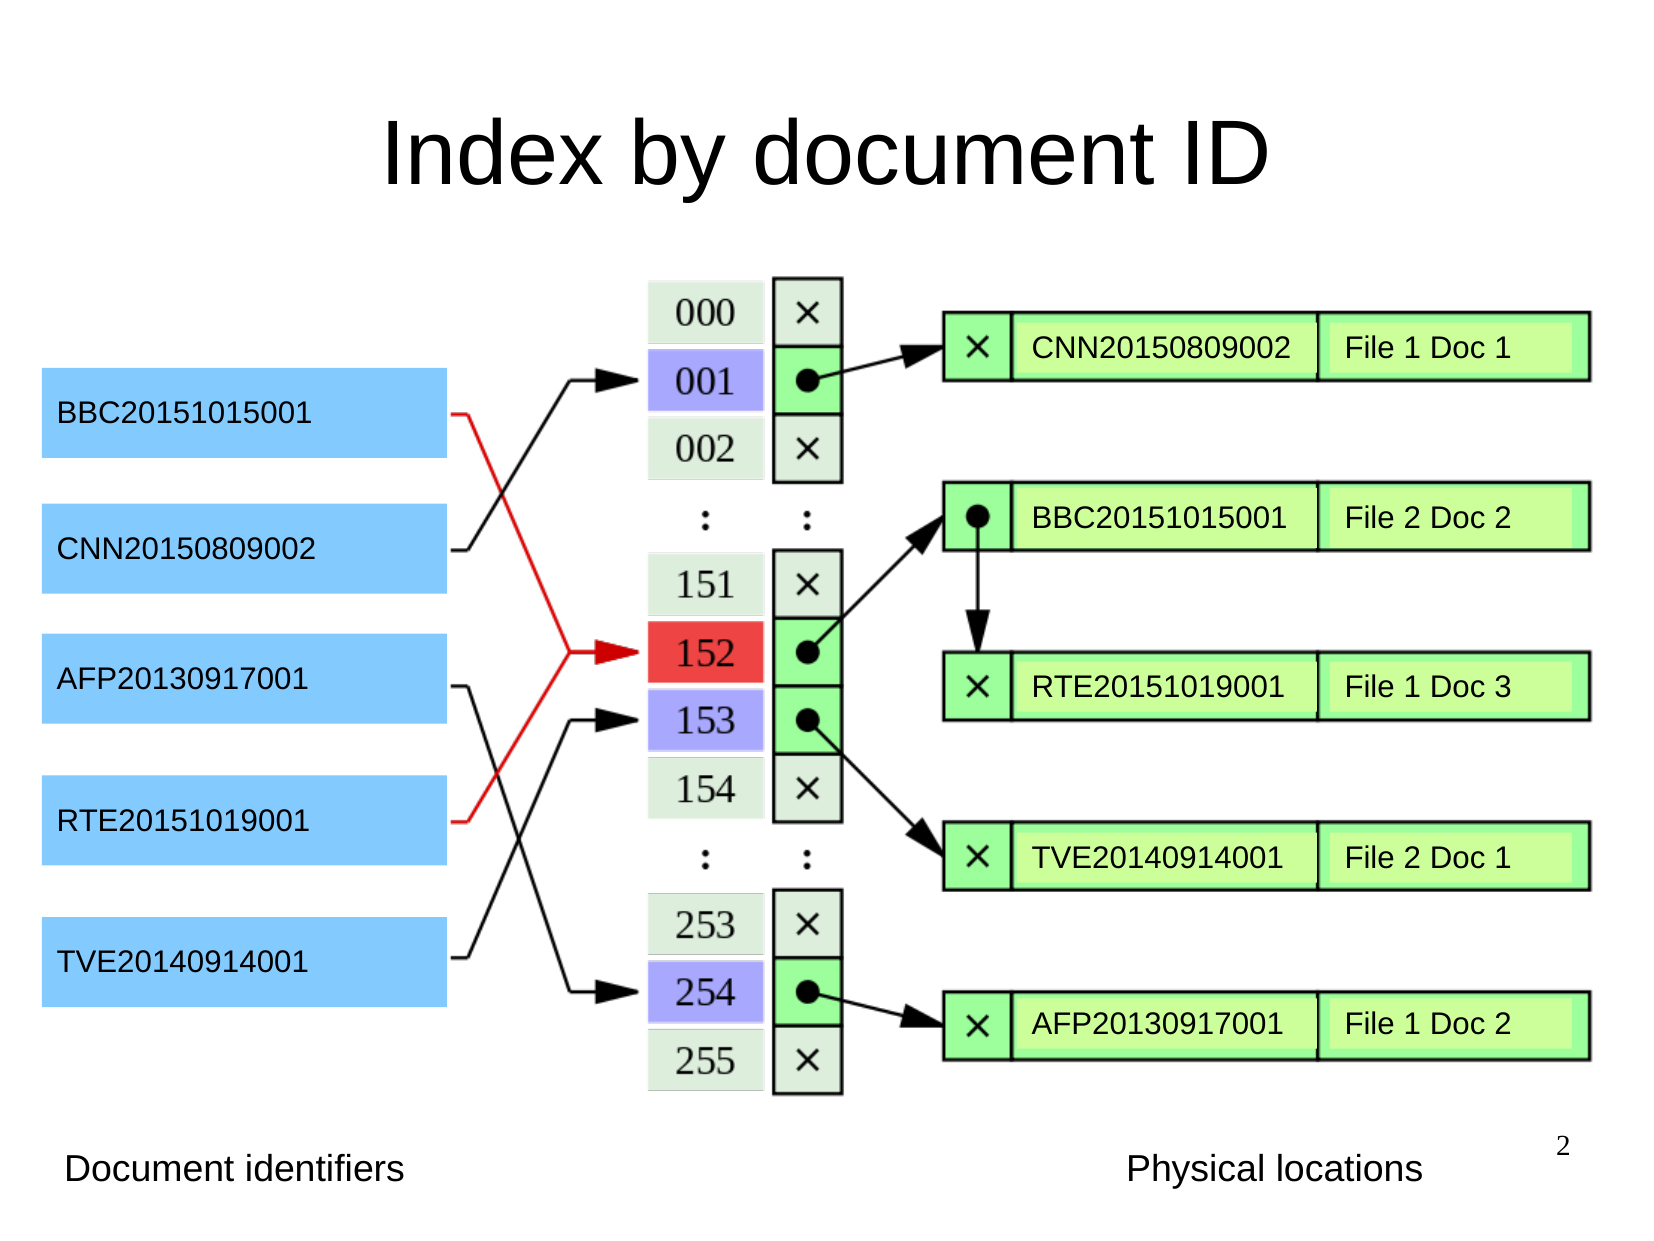

# Index by document ID
CNN20150809002
File 1 Doc 1
BBC20151015001
BBC20151015001
File 2 Doc 2
CNN20150809002
AFP20130917001
RTE20151019001
File 1 Doc 3
RTE20151019001
TVE20140914001
File 2 Doc 1
TVE20140914001
AFP20130917001
File 1 Doc 2
2
Document identifiers
Physical locations